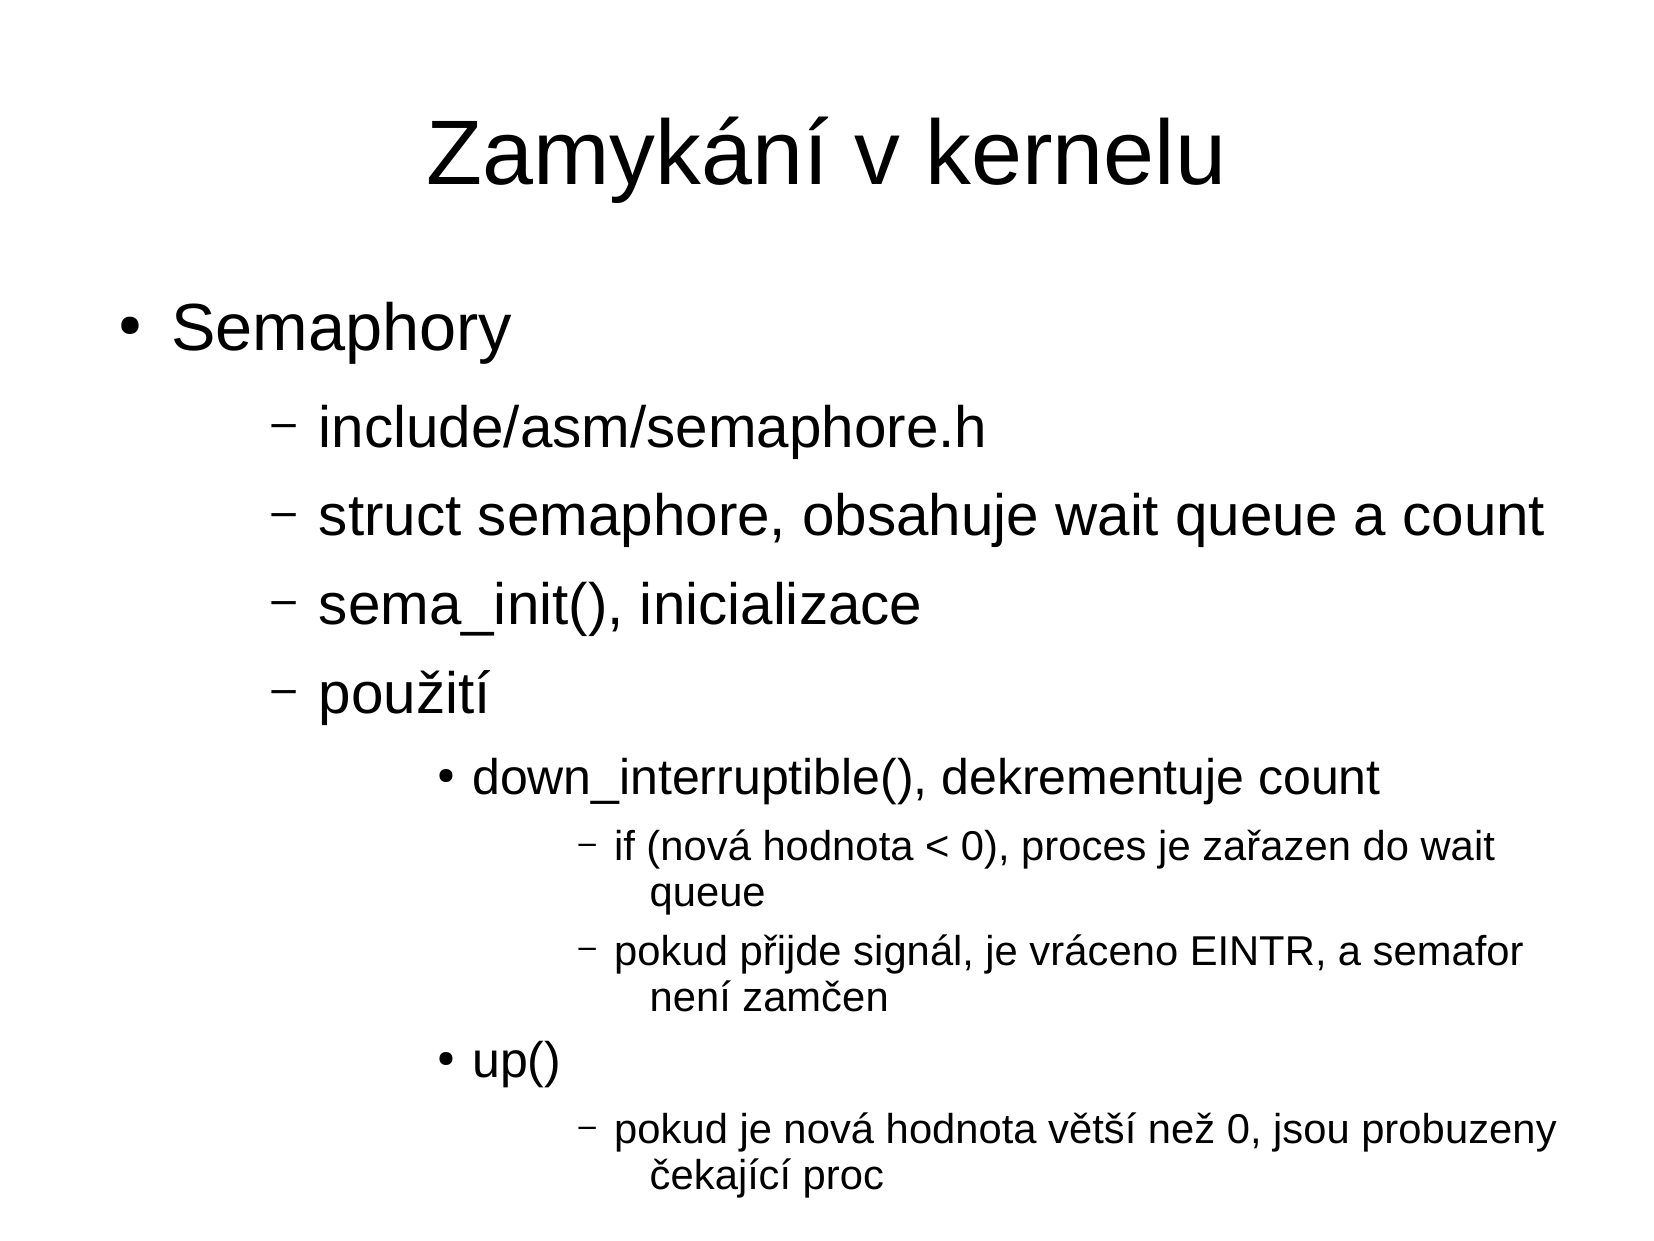

# Zamykání v kernelu
Semaphory
include/asm/semaphore.h
struct semaphore, obsahuje wait queue a count
sema_init(), inicializace
použití
down_interruptible(), dekrementuje count
if (nová hodnota < 0), proces je zařazen do wait queue
pokud přijde signál, je vráceno EINTR, a semafor není zamčen
up()
pokud je nová hodnota větší než 0, jsou probuzeny čekající proc